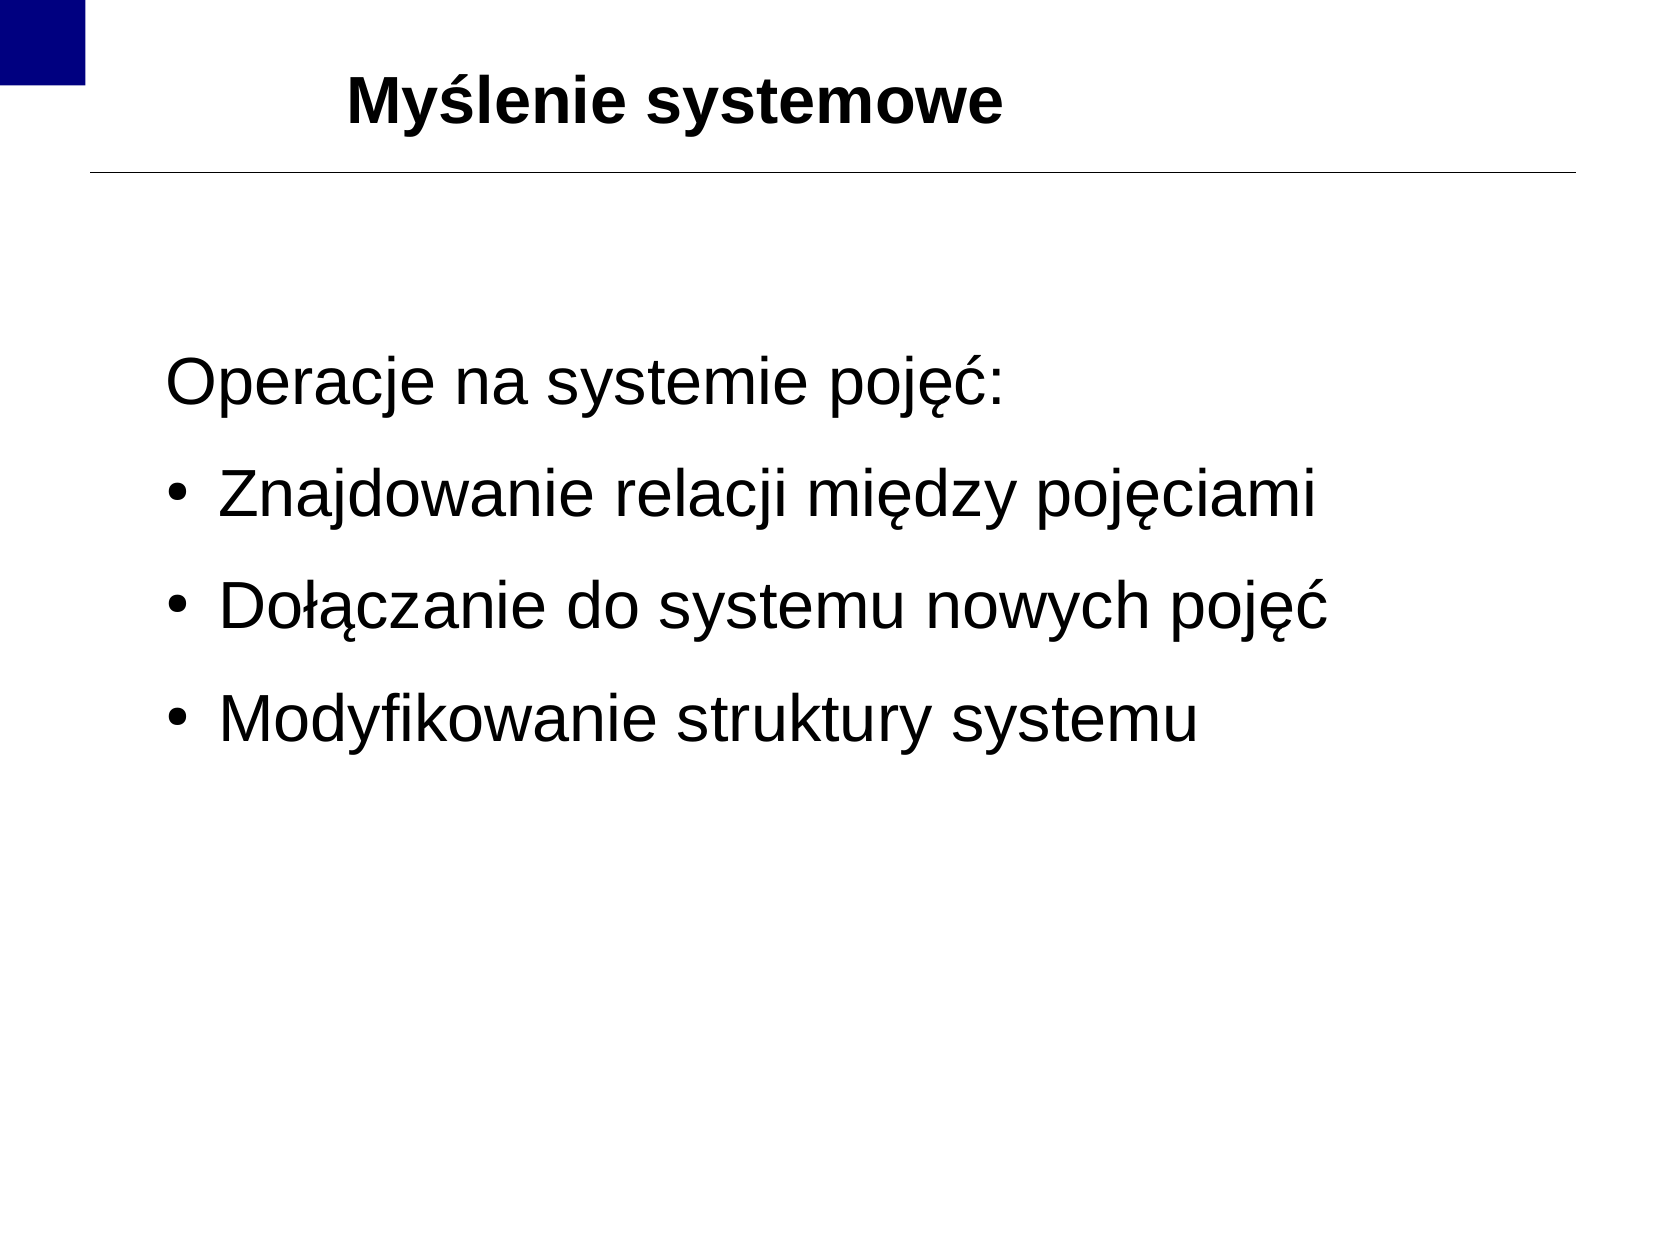

Myślenie systemowe
Operacje na systemie pojęć:
Znajdowanie relacji między pojęciami
Dołączanie do systemu nowych pojęć
Modyfikowanie struktury systemu